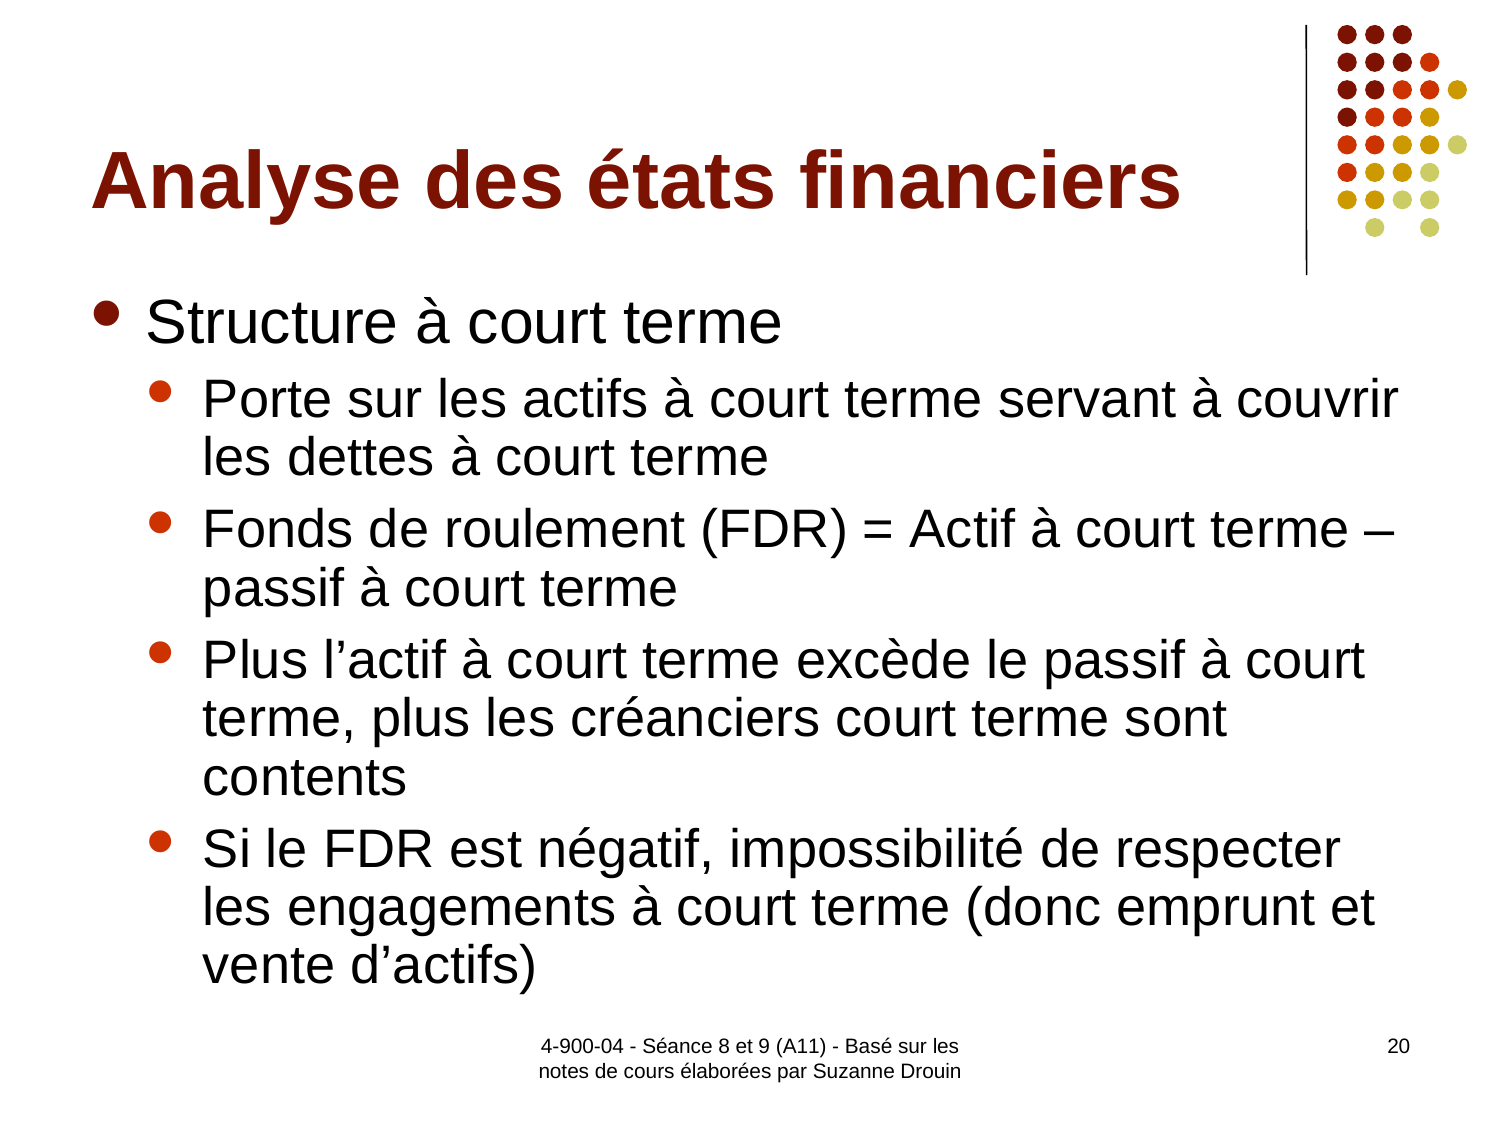

Analyse des états financiers
Structure à court terme
Porte sur les actifs à court terme servant à couvrir les dettes à court terme
Fonds de roulement (FDR) = Actif à court terme – passif à court terme
Plus l’actif à court terme excède le passif à court terme, plus les créanciers court terme sont contents
Si le FDR est négatif, impossibilité de respecter les engagements à court terme (donc emprunt et vente d’actifs)
4-900-04 - Séance 8 et 9 (A11) - Basé sur les notes de cours élaborées par Suzanne Drouin